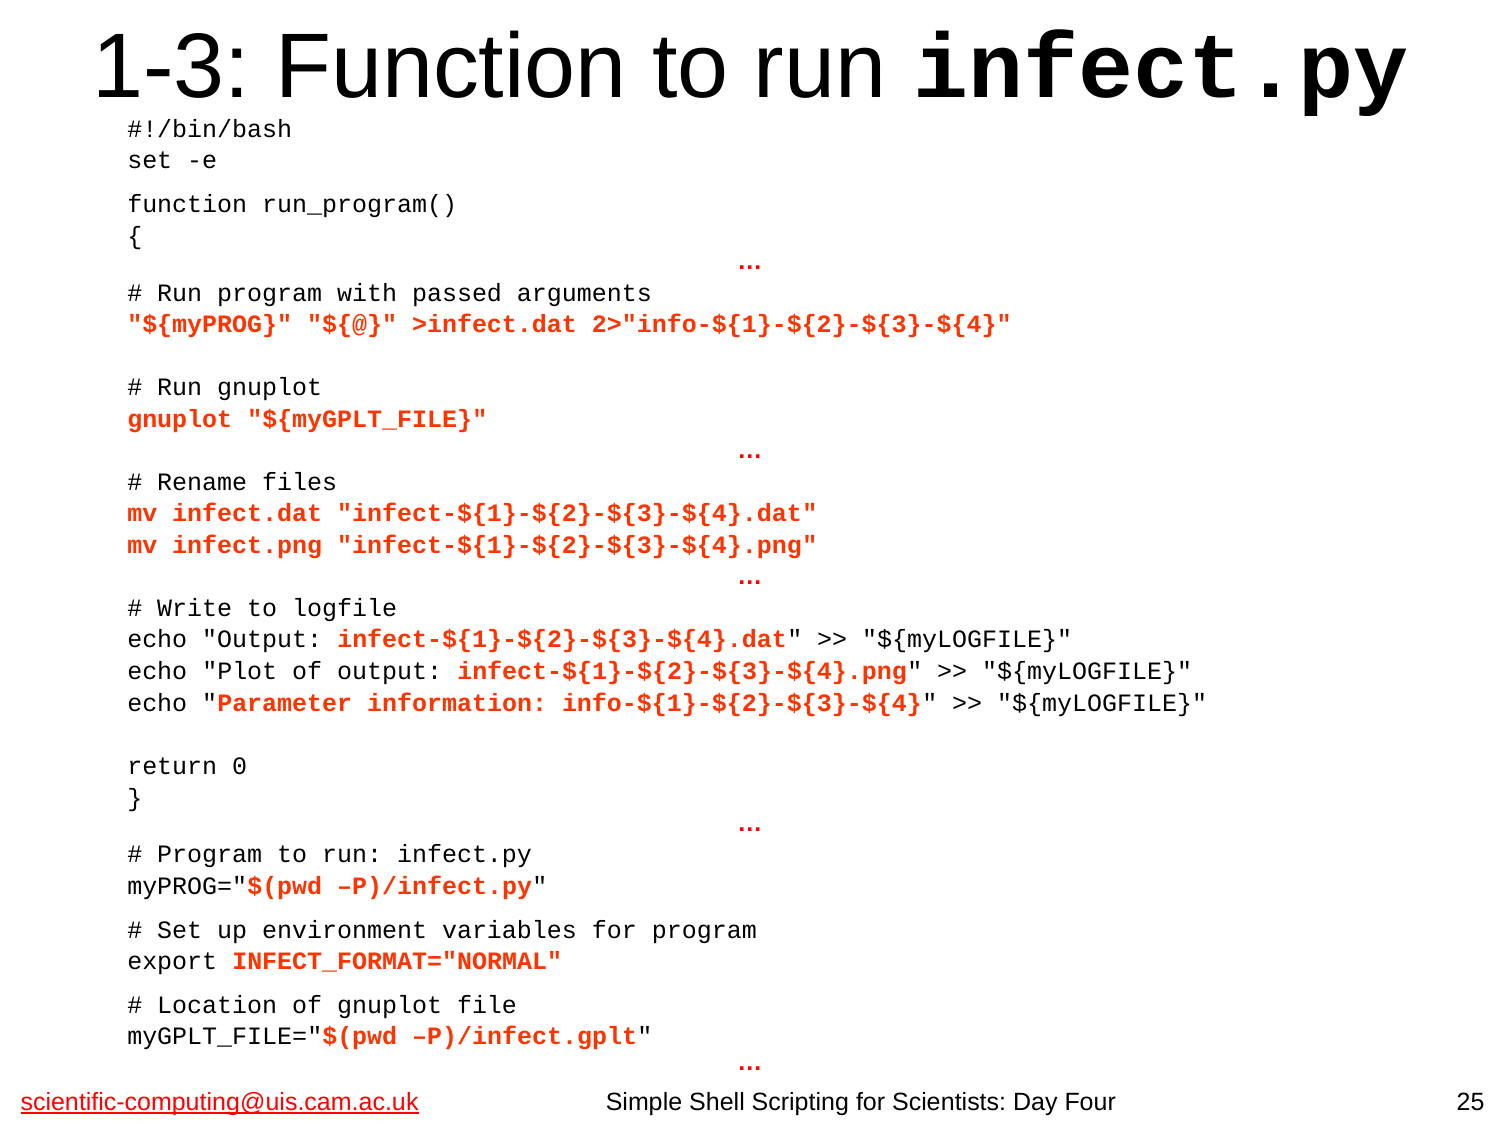

# 1-3: Function to run infect.py
#!/bin/bash
set -e
function run_program()
{
…
# Run program with passed arguments
"${myPROG}" "${@}" >infect.dat 2>"info-${1}-${2}-${3}-${4}"
# Run gnuplot
gnuplot "${myGPLT_FILE}"
…
# Rename files
mv infect.dat "infect-${1}-${2}-${3}-${4}.dat"
mv infect.png "infect-${1}-${2}-${3}-${4}.png"
…
# Write to logfile
echo "Output: infect-${1}-${2}-${3}-${4}.dat" >> "${myLOGFILE}"
echo "Plot of output: infect-${1}-${2}-${3}-${4}.png" >> "${myLOGFILE}"
echo "Parameter information: info-${1}-${2}-${3}-${4}" >> "${myLOGFILE}"
return 0
}
…
# Program to run: infect.py
myPROG="$(pwd –P)/infect.py"
# Set up environment variables for program
export INFECT_FORMAT="NORMAL"
# Location of gnuplot file
myGPLT_FILE="$(pwd –P)/infect.gplt"
…
escience-support@ucs.cam.ac.uk	Simple Shell Scripting for Scientists: Day Three
25